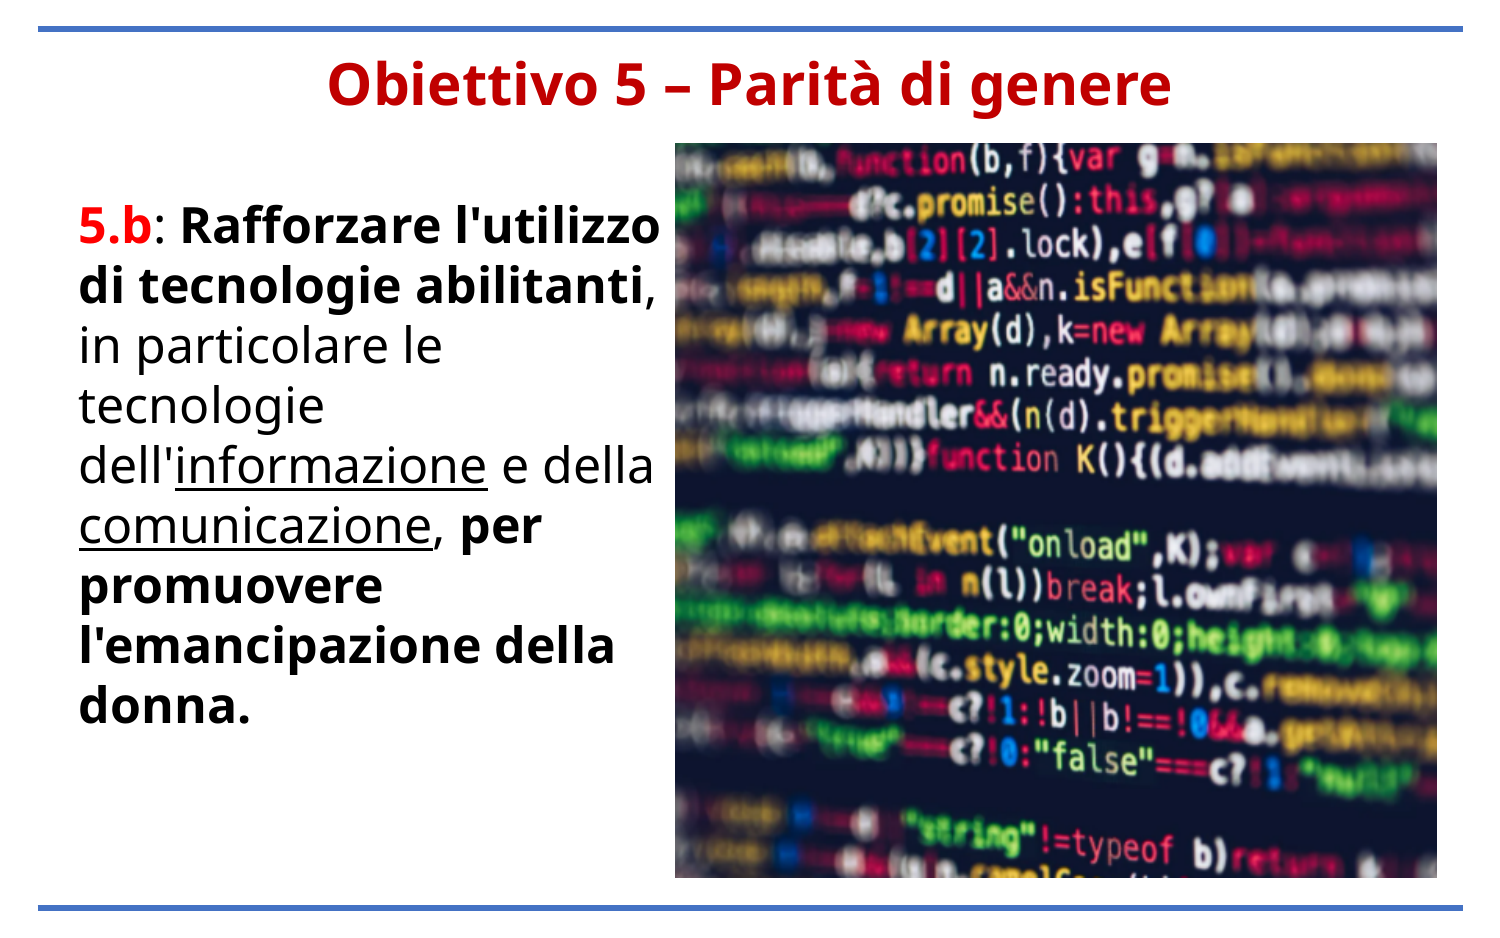

# Obiettivo 5 – Parità di genere
5.b: Rafforzare l'utilizzo di tecnologie abilitanti, in particolare le tecnologie dell'informazione e della comunicazione, per promuovere l'emancipazione della donna.